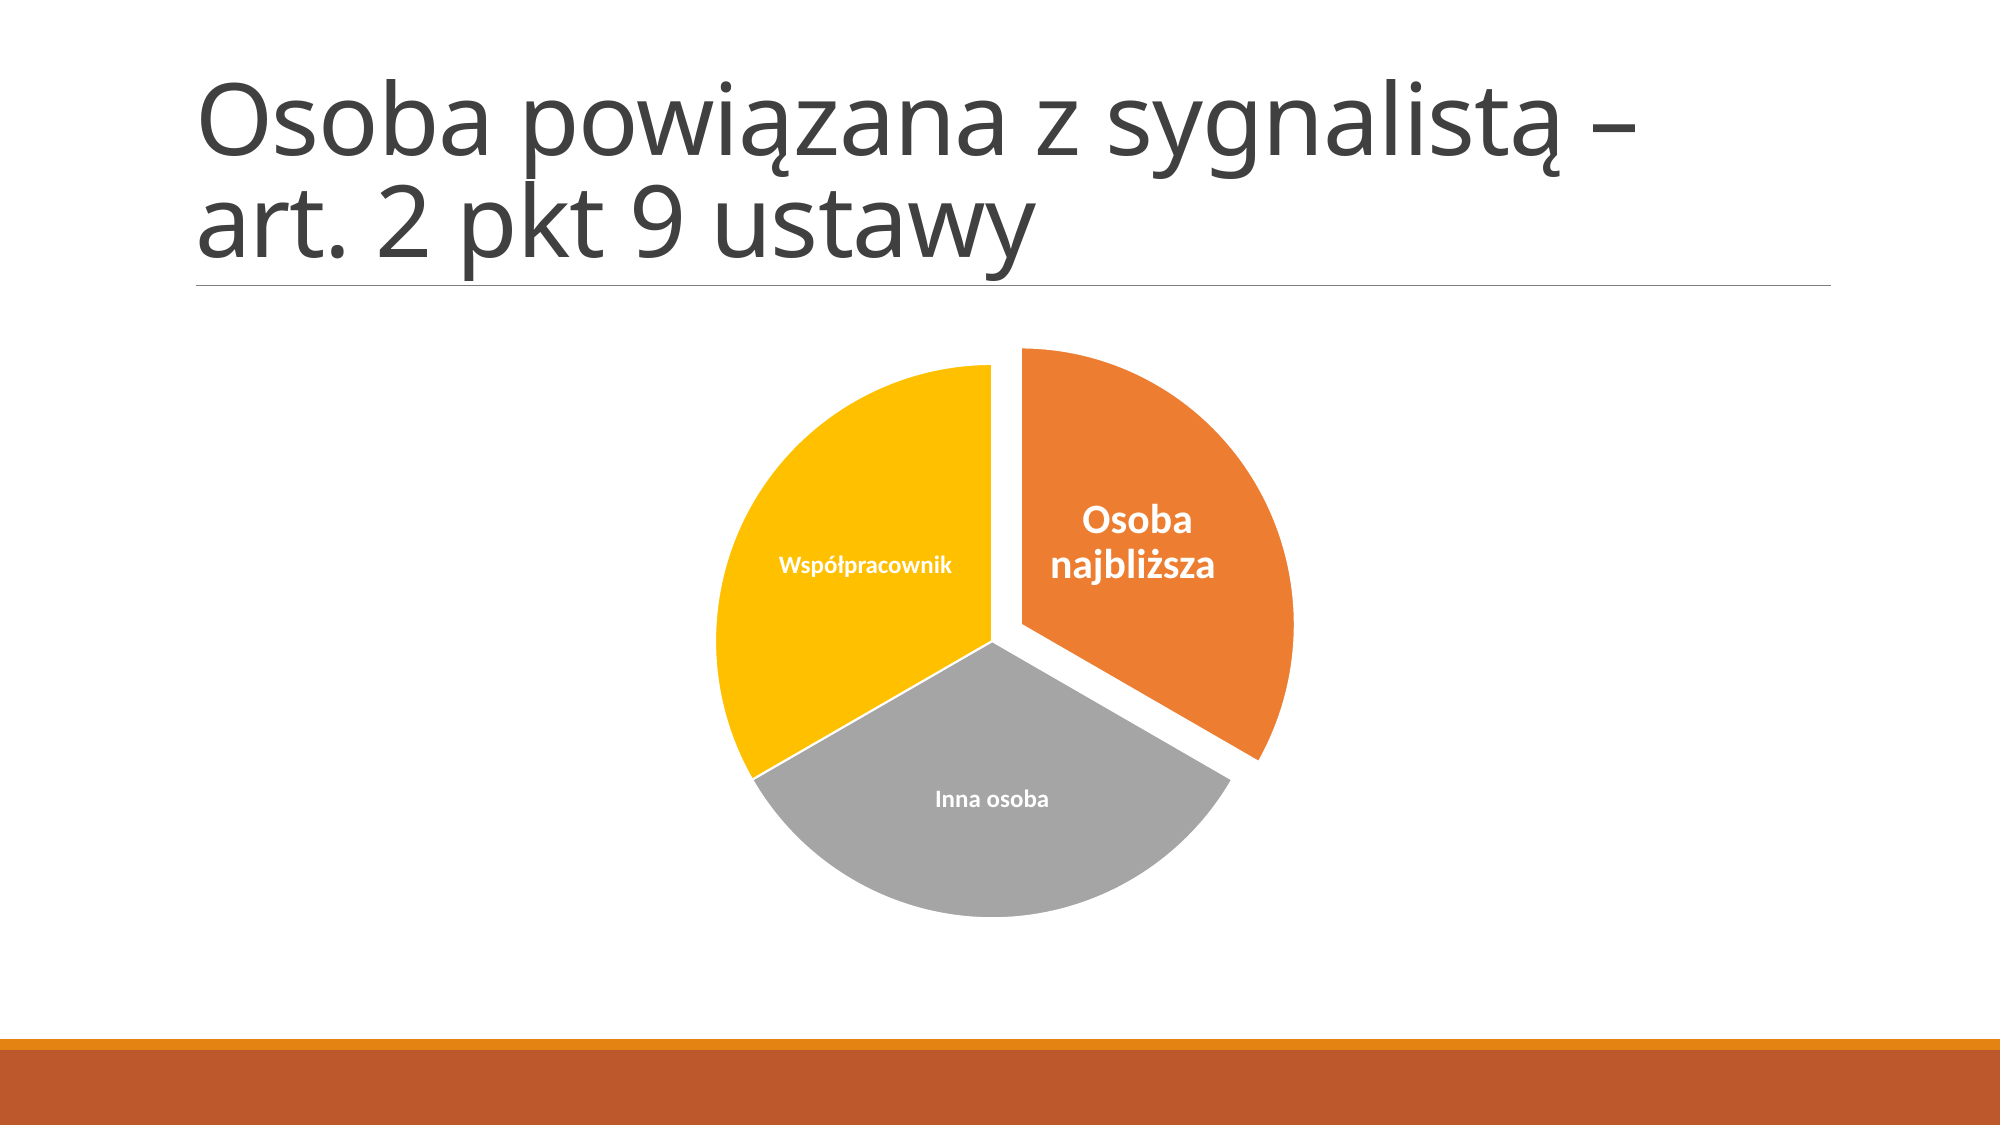

# Osoba powiązana z sygnalistą – art. 2 pkt 9 ustawy
Osoba najbliższa
Inna osoba
Współpracownik